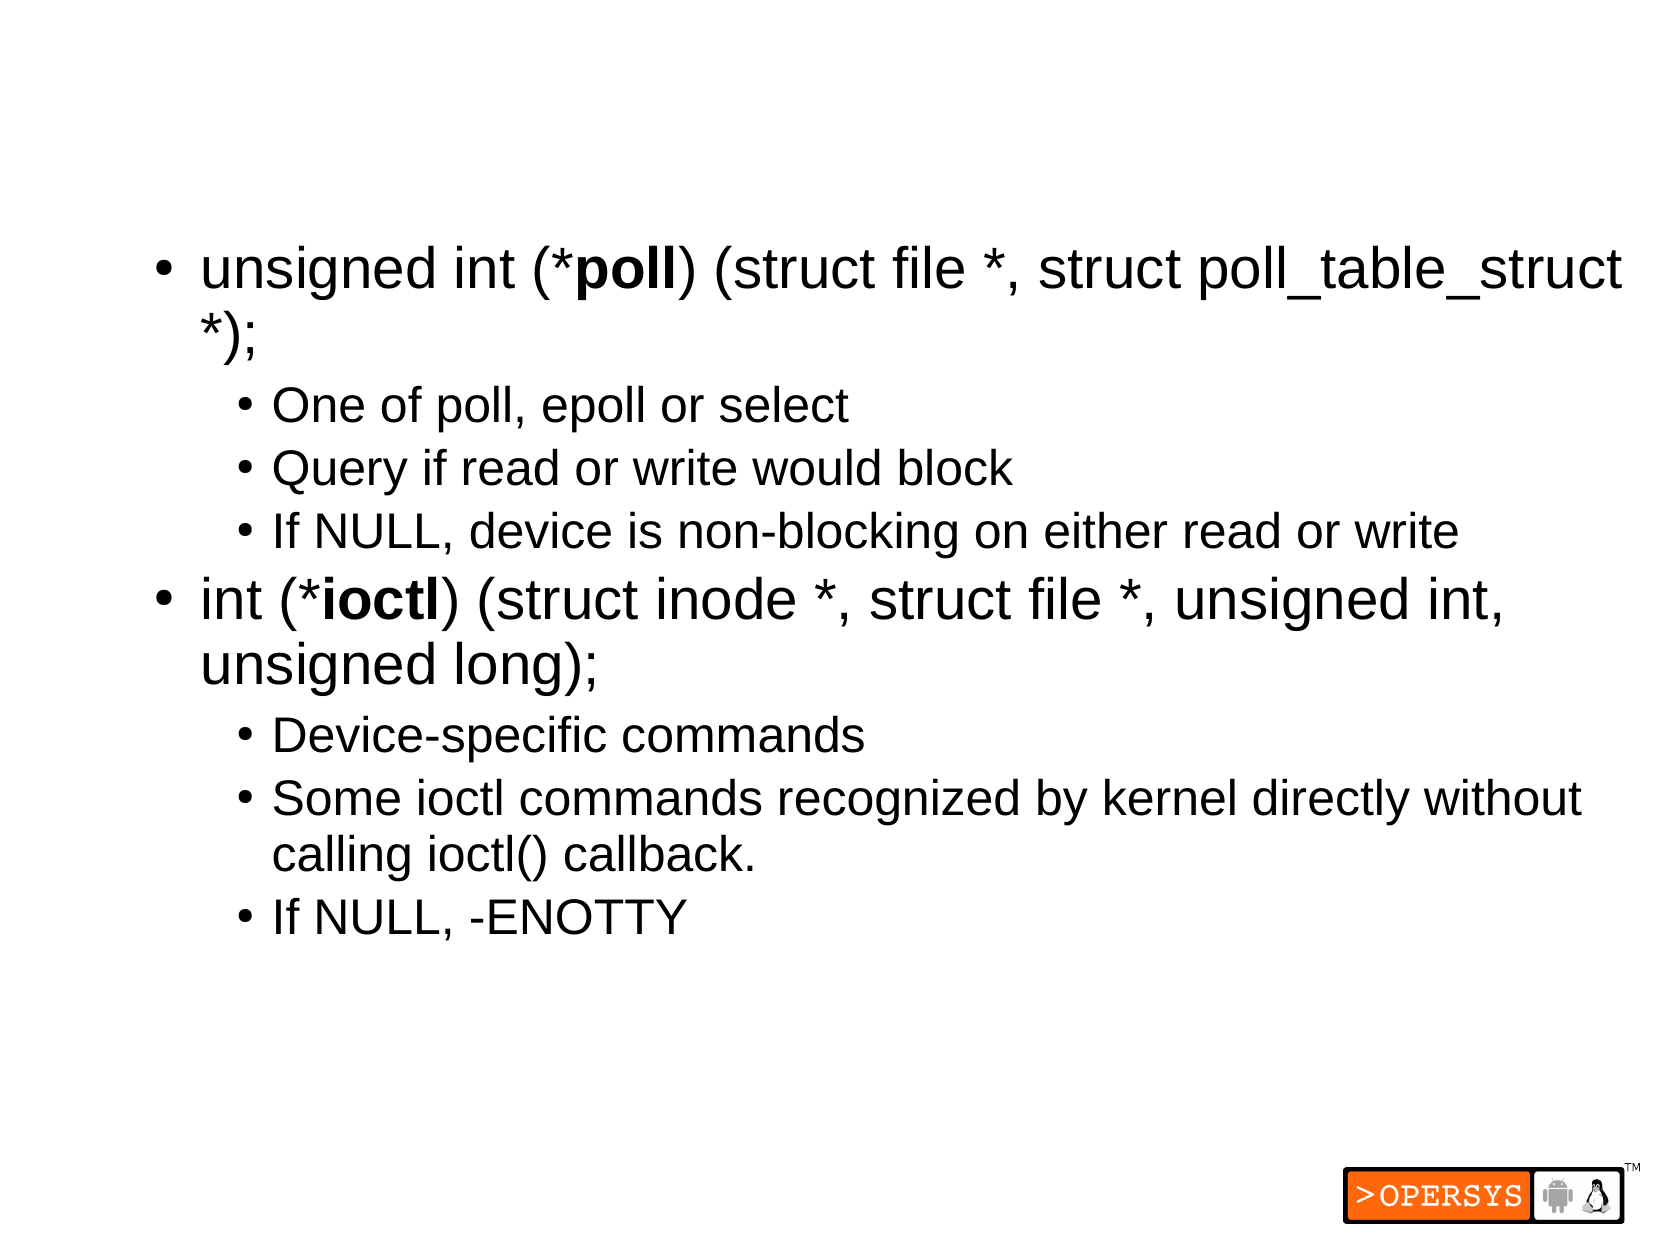

# unsigned int (*poll) (struct file *, struct poll_table_struct *);
One of poll, epoll or select
Query if read or write would block
If NULL, device is non-blocking on either read or write
int (*ioctl) (struct inode *, struct file *, unsigned int, unsigned long);
Device-specific commands
Some ioctl commands recognized by kernel directly without calling ioctl() callback.
If NULL, -ENOTTY